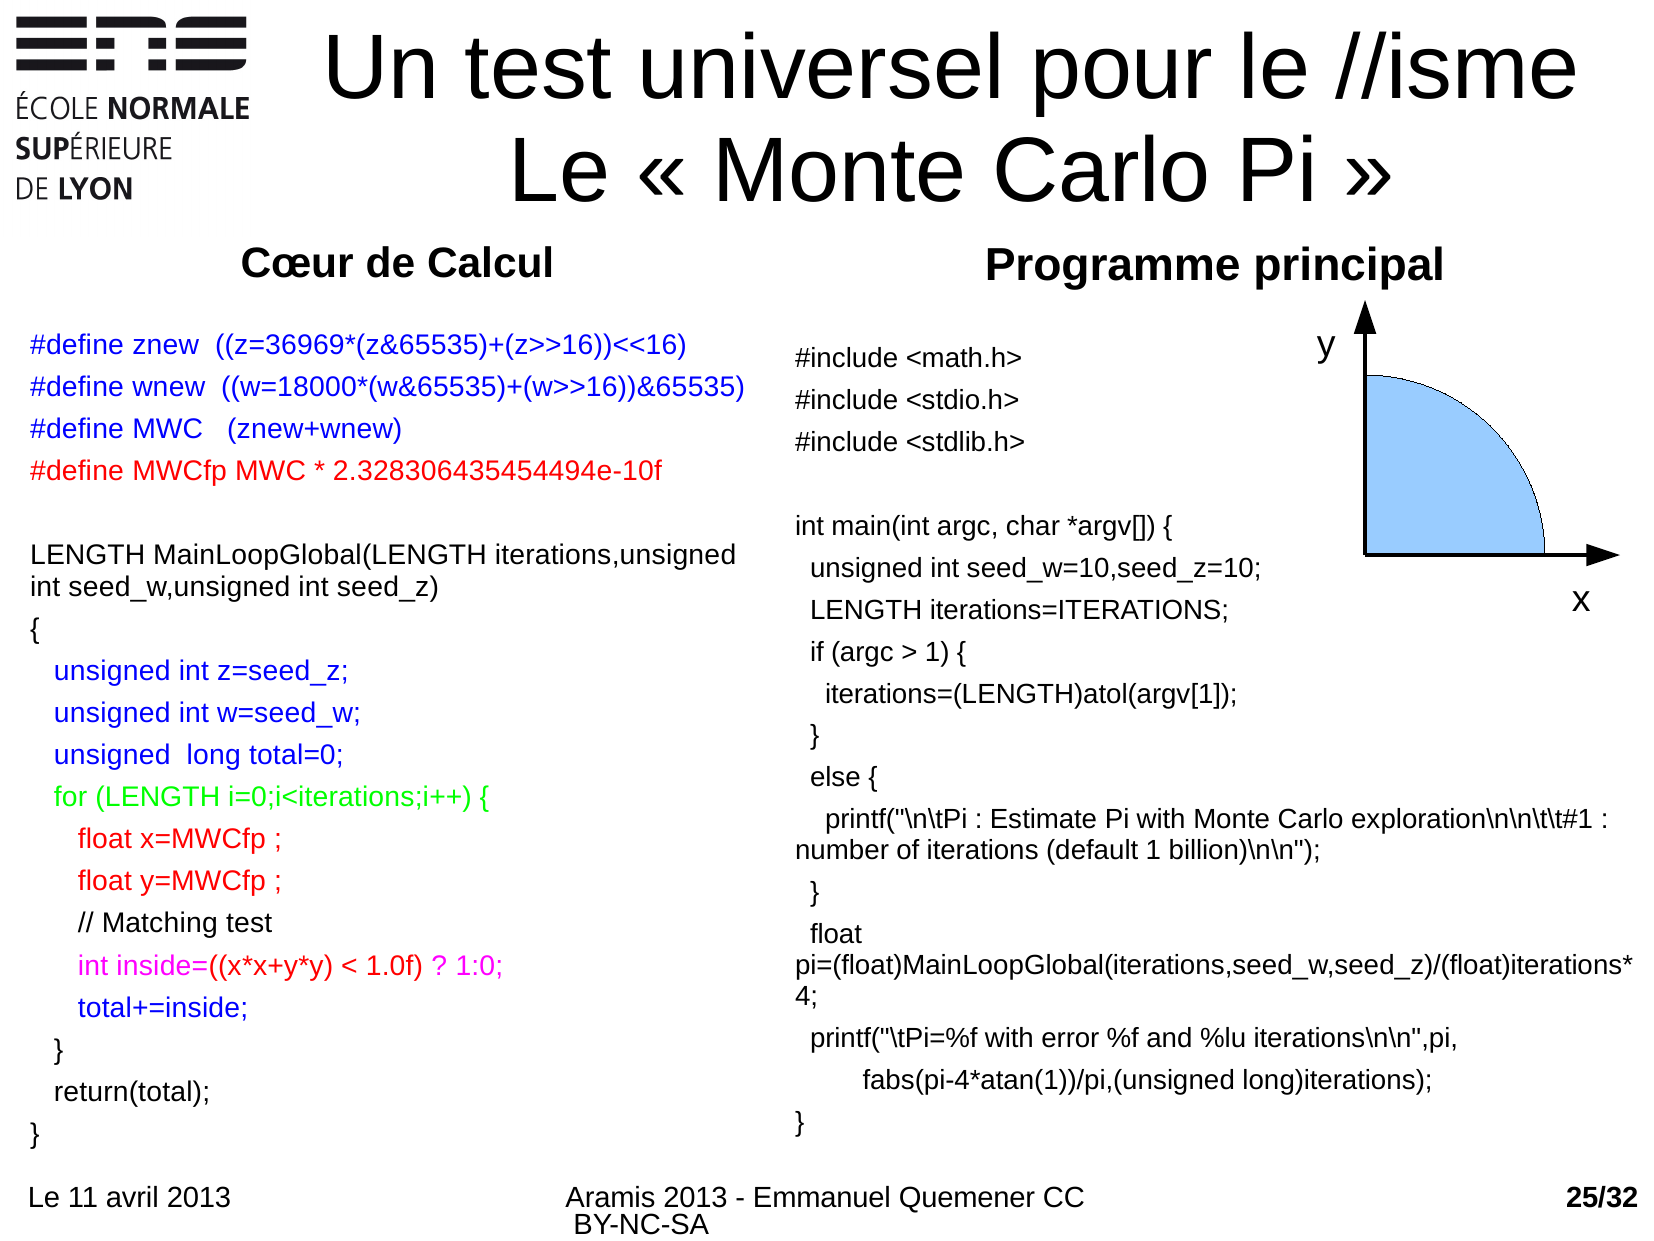

# Un test universel pour le //isme Le « Monte Carlo Pi »
Cœur de Calcul
#define znew ((z=36969*(z&65535)+(z>>16))<<16)
#define wnew ((w=18000*(w&65535)+(w>>16))&65535)
#define MWC (znew+wnew)
#define MWCfp MWC * 2.328306435454494e-10f
LENGTH MainLoopGlobal(LENGTH iterations,unsigned int seed_w,unsigned int seed_z)
{
 unsigned int z=seed_z;
 unsigned int w=seed_w;
 unsigned long total=0;
 for (LENGTH i=0;i<iterations;i++) {
 float x=MWCfp ;
 float y=MWCfp ;
 // Matching test
 int inside=((x*x+y*y) < 1.0f) ? 1:0;
 total+=inside;
 }
 return(total);
}
Programme principal
#include <math.h>
#include <stdio.h>
#include <stdlib.h>
int main(int argc, char *argv[]) {
 unsigned int seed_w=10,seed_z=10;
 LENGTH iterations=ITERATIONS;
 if (argc > 1) {
 iterations=(LENGTH)atol(argv[1]);
 }
 else {
 printf("\n\tPi : Estimate Pi with Monte Carlo exploration\n\n\t\t#1 : number of iterations (default 1 billion)\n\n");
 }
 float pi=(float)MainLoopGlobal(iterations,seed_w,seed_z)/(float)iterations*4;
 printf("\tPi=%f with error %f and %lu iterations\n\n",pi,
 fabs(pi-4*atan(1))/pi,(unsigned long)iterations);
}
y
x
Le 11 avril 2013
Aramis 2013 - Emmanuel Quemener CC BY-NC-SA
25